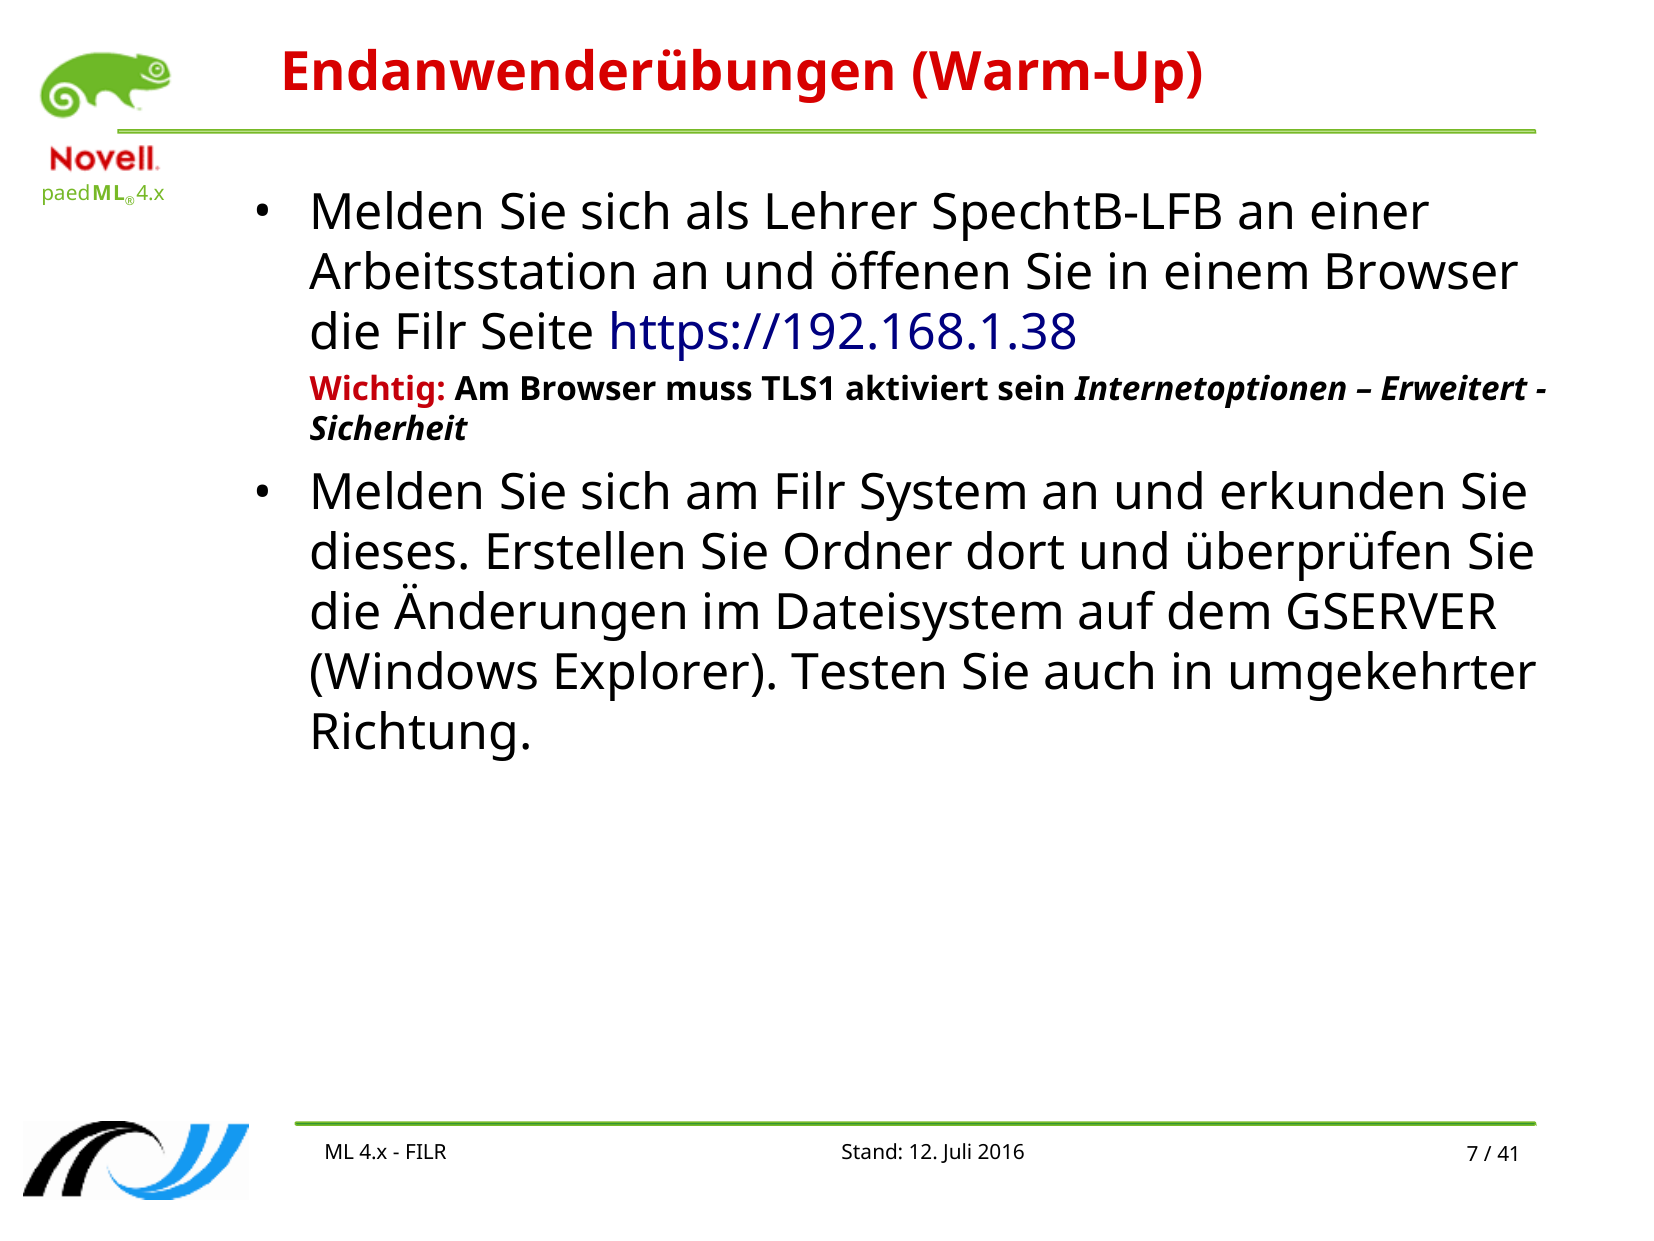

# Endanwenderübungen (Warm-Up)
Melden Sie sich als Lehrer SpechtB-LFB an einer Arbeitsstation an und öffenen Sie in einem Browser die Filr Seite https://192.168.1.38
Wichtig: Am Browser muss TLS1 aktiviert sein Internetoptionen – Erweitert - Sicherheit
Melden Sie sich am Filr System an und erkunden Sie dieses. Erstellen Sie Ordner dort und überprüfen Sie die Änderungen im Dateisystem auf dem GSERVER (Windows Explorer). Testen Sie auch in umgekehrter Richtung.
ML 4.x - FILR
12. Juli 2016
7